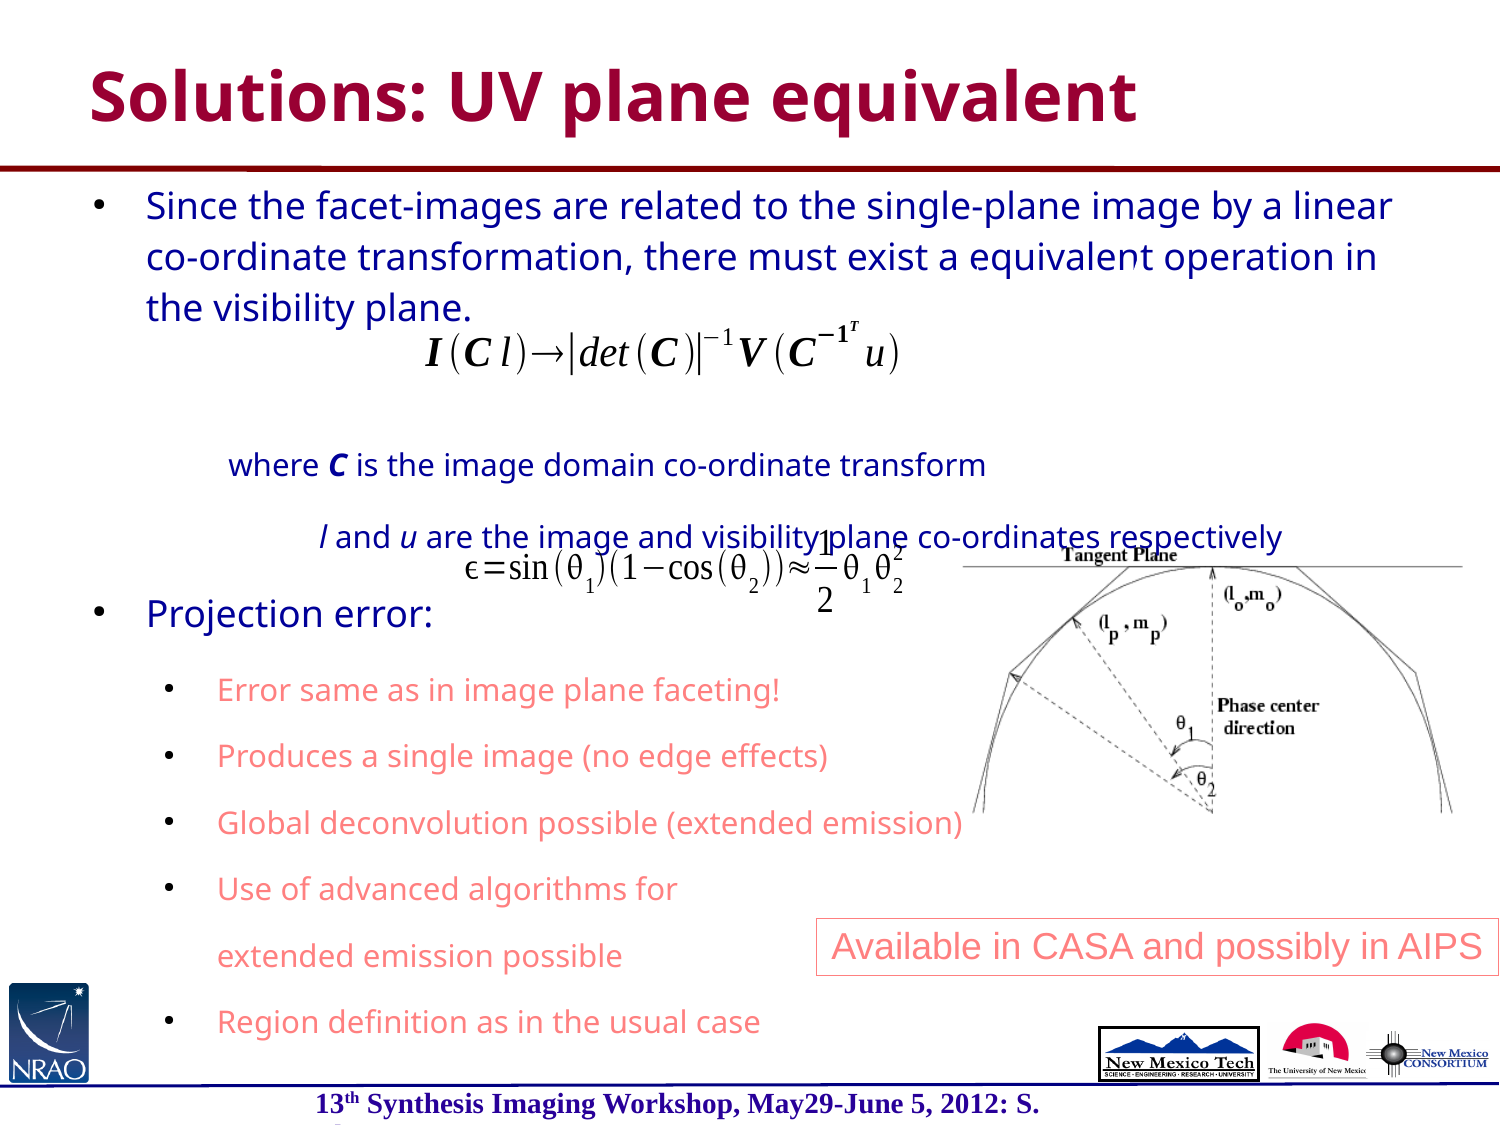

Solutions: UV plane equivalent
# Since the facet-images are related to the single-plane image by a linear co-ordinate transformation, there must exist a equivalent operation in the visibility plane.
 where C is the image domain co-ordinate transform
 l and u are the image and visibility plane co-ordinates respectively
Projection error:
Error same as in image plane faceting!
Produces a single image (no edge effects)
Global deconvolution possible (extended emission)
Use of advanced algorithms for
extended emission possible
Region definition as in the usual case
Available in CASA and possibly in AIPS